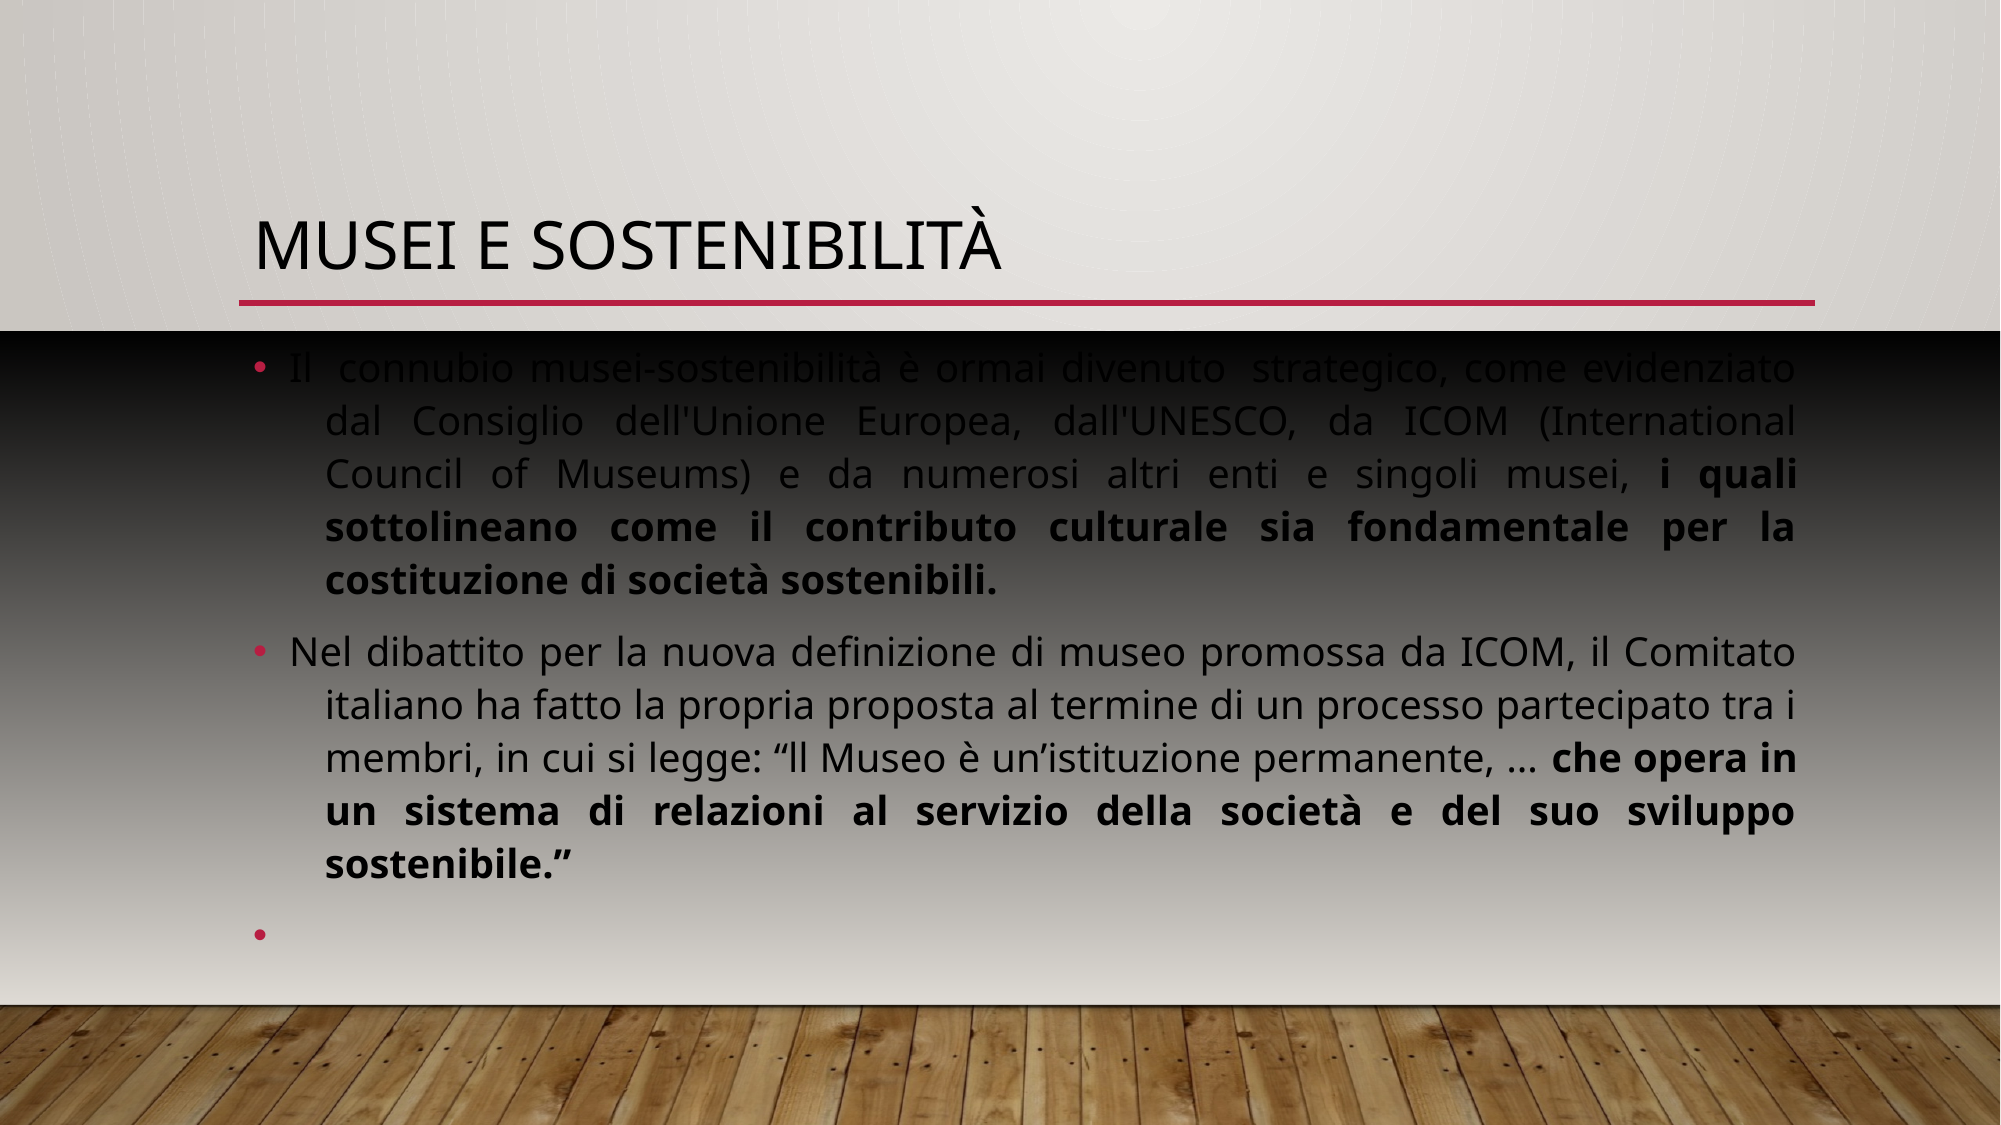

# Musei e sostenibilità
Il  connubio musei-sostenibilità è ormai divenuto  strategico, come evidenziato dal Consiglio dell'Unione Europea, dall'UNESCO, da ICOM (International Council of Museums) e da numerosi altri enti e singoli musei, i quali sottolineano come il contributo culturale sia fondamentale per la costituzione di società sostenibili.
Nel dibattito per la nuova definizione di museo promossa da ICOM, il Comitato italiano ha fatto la propria proposta al termine di un processo partecipato tra i membri, in cui si legge: “ll Museo è un’istituzione permanente, … che opera in un sistema di relazioni al servizio della società e del suo sviluppo sostenibile.”